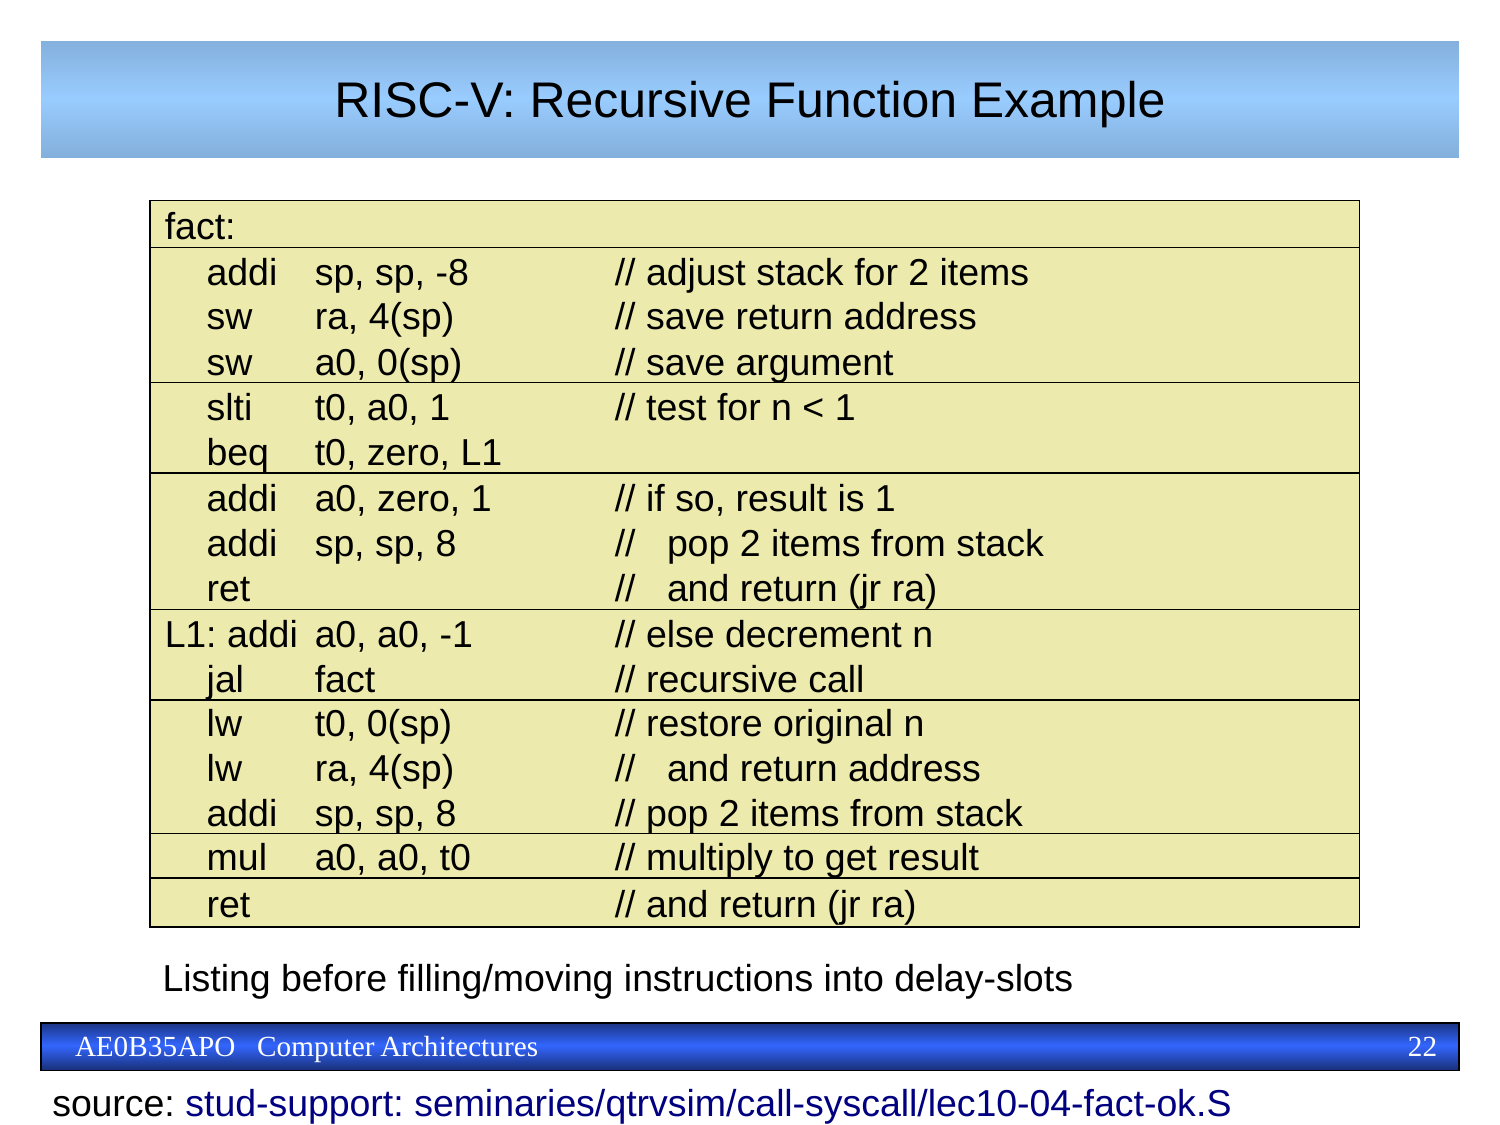

# RISC-V: Recursive Function Example
fact:
 addi	sp, sp, -8		// adjust stack for 2 items
 sw	ra, 4(sp)			// save return address
 sw	a0, 0(sp)			// save argument
 slti	t0, a0, 1			// test for n < 1
 beq	t0, zero, L1
 addi	a0, zero, 1		// if so, result is 1
 addi	sp, sp, 8			// pop 2 items from stack
 ret					// and return (jr ra)
L1: addi	a0, a0, -1		// else decrement n
 jal	fact				// recursive call
 lw	t0, 0(sp)			// restore original n
 lw 	ra, 4(sp)			// and return address
 addi	sp, sp, 8			// pop 2 items from stack
 mul	a0, a0, t0		// multiply to get result
 ret					// and return (jr ra)
Listing before filling/moving instructions into delay-slots
AE0B35APO Computer Architectures
22
source: stud-support: seminaries/qtrvsim/call-syscall/lec10-04-fact-ok.S